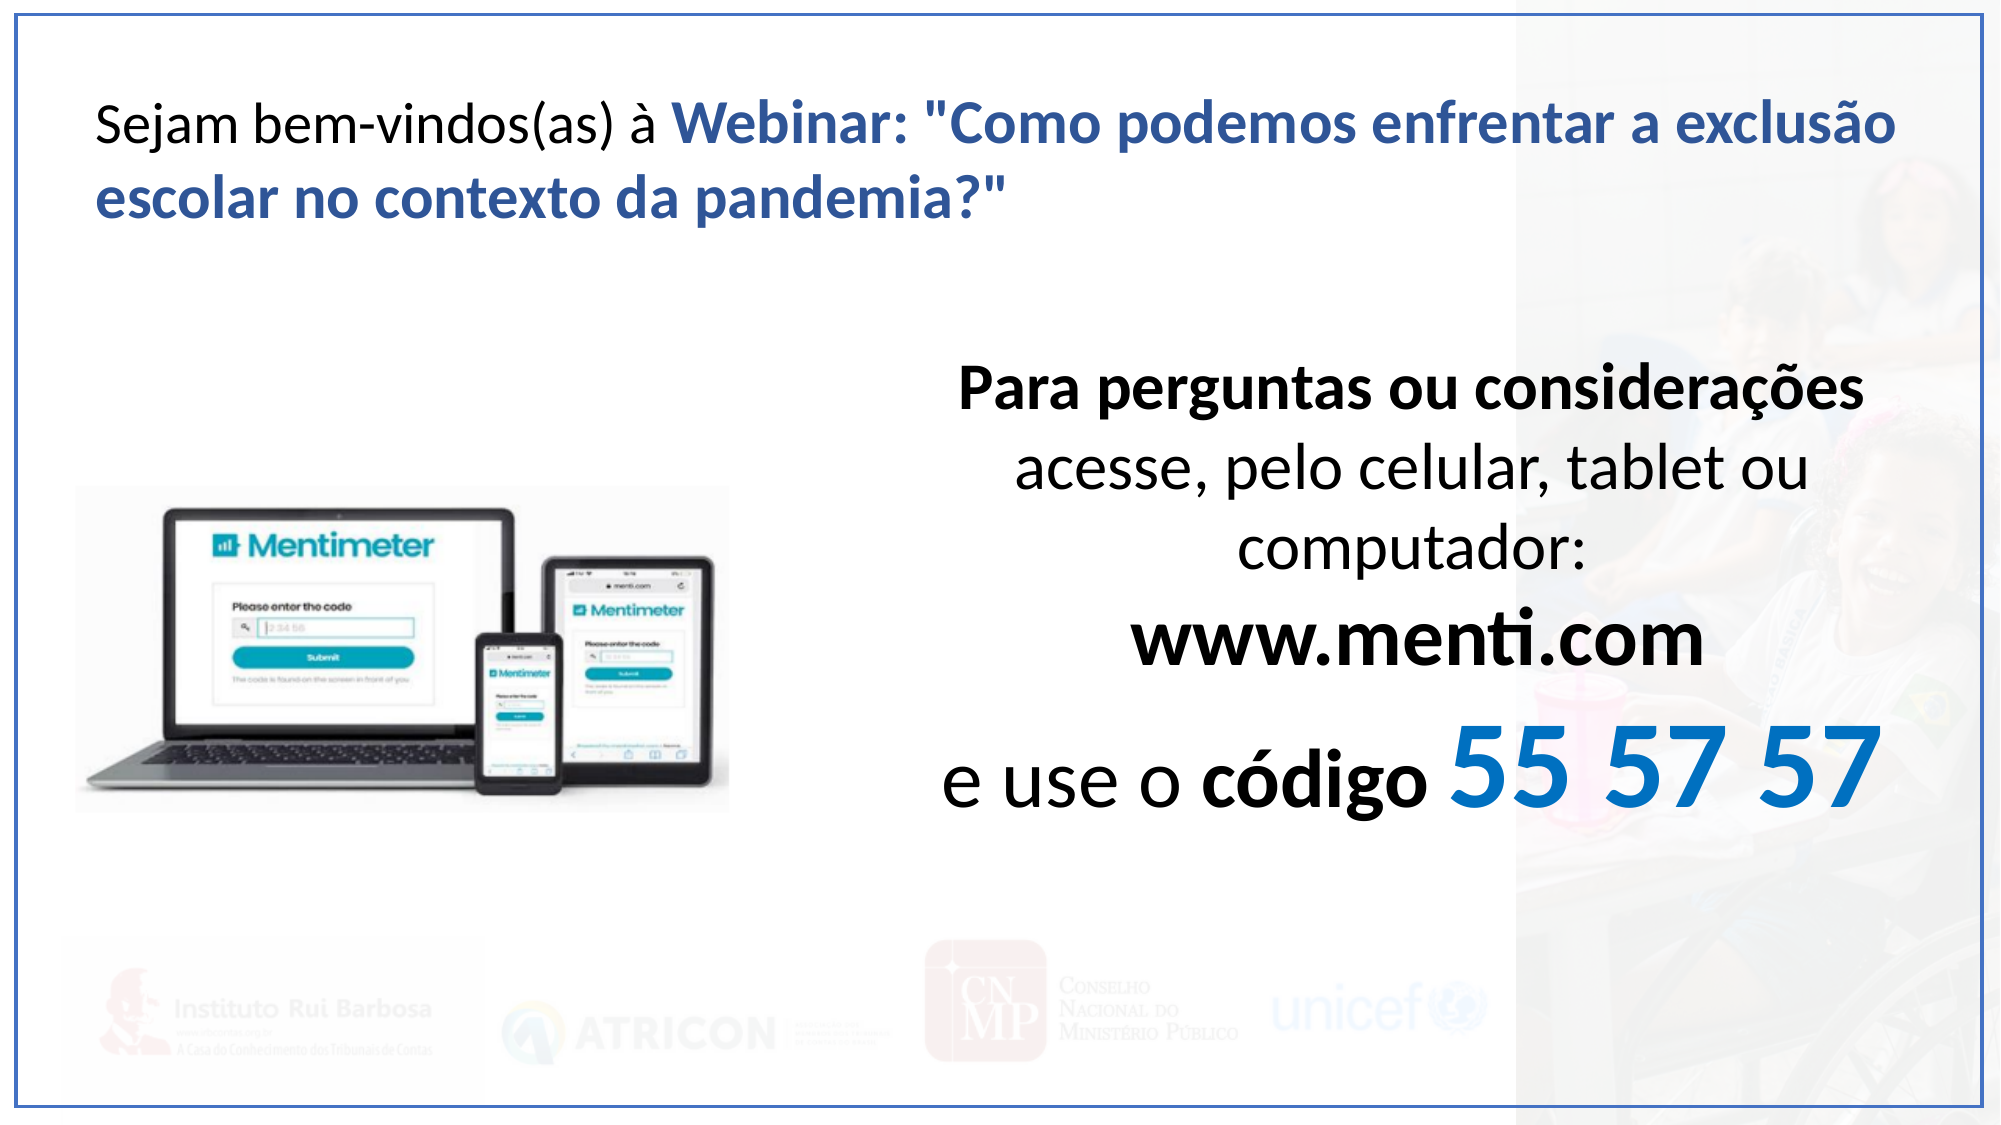

Sejam bem-vindos(as) à Webinar: "Como podemos enfrentar a exclusão escolar no contexto da pandemia?"
Para perguntas ou considerações acesse, pelo celular, tablet ou computador:
  www.menti.com
e use o código 55 57 57